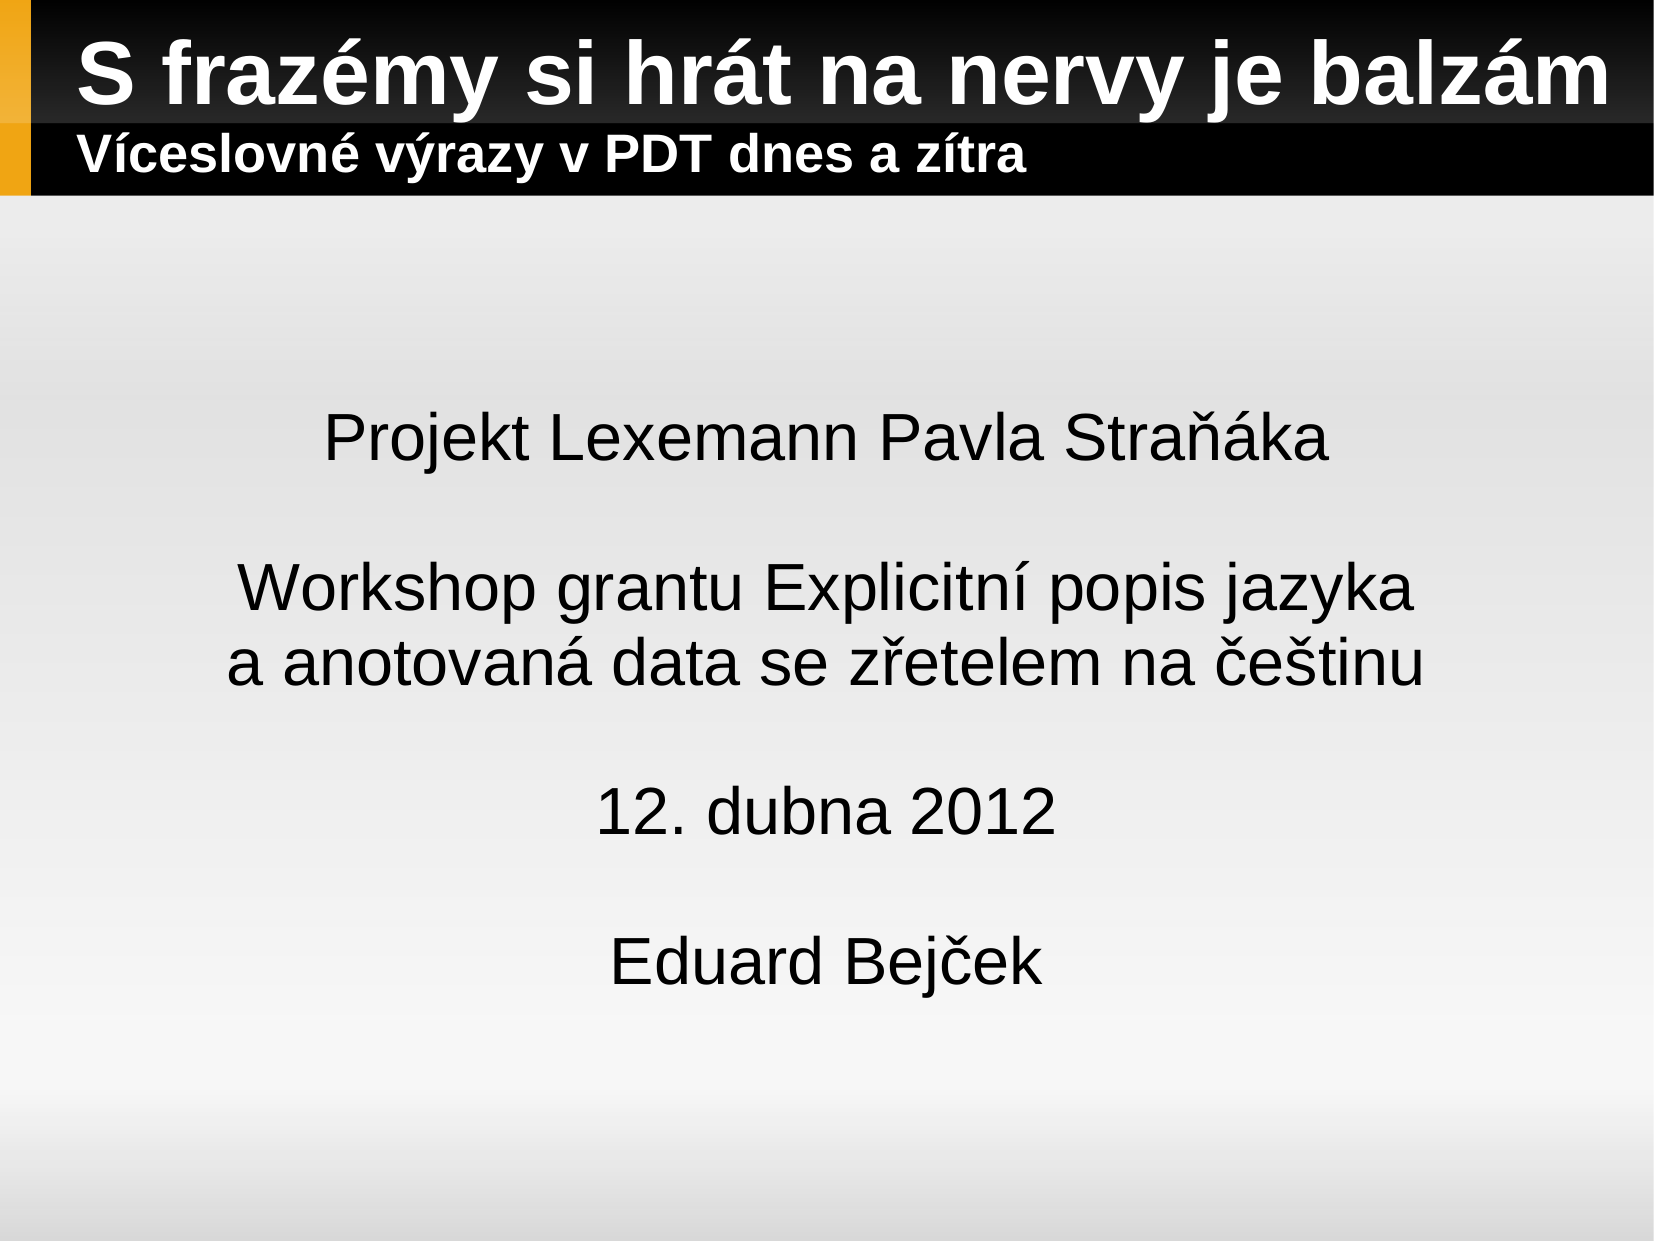

# S frazémy si hrát na nervy je balzám Víceslovné výrazy v PDT dnes a zítra
Projekt Lexemann Pavla Straňáka
Workshop grantu Explicitní popis jazyka
a anotovaná data se zřetelem na češtinu
12. dubna 2012
Eduard Bejček